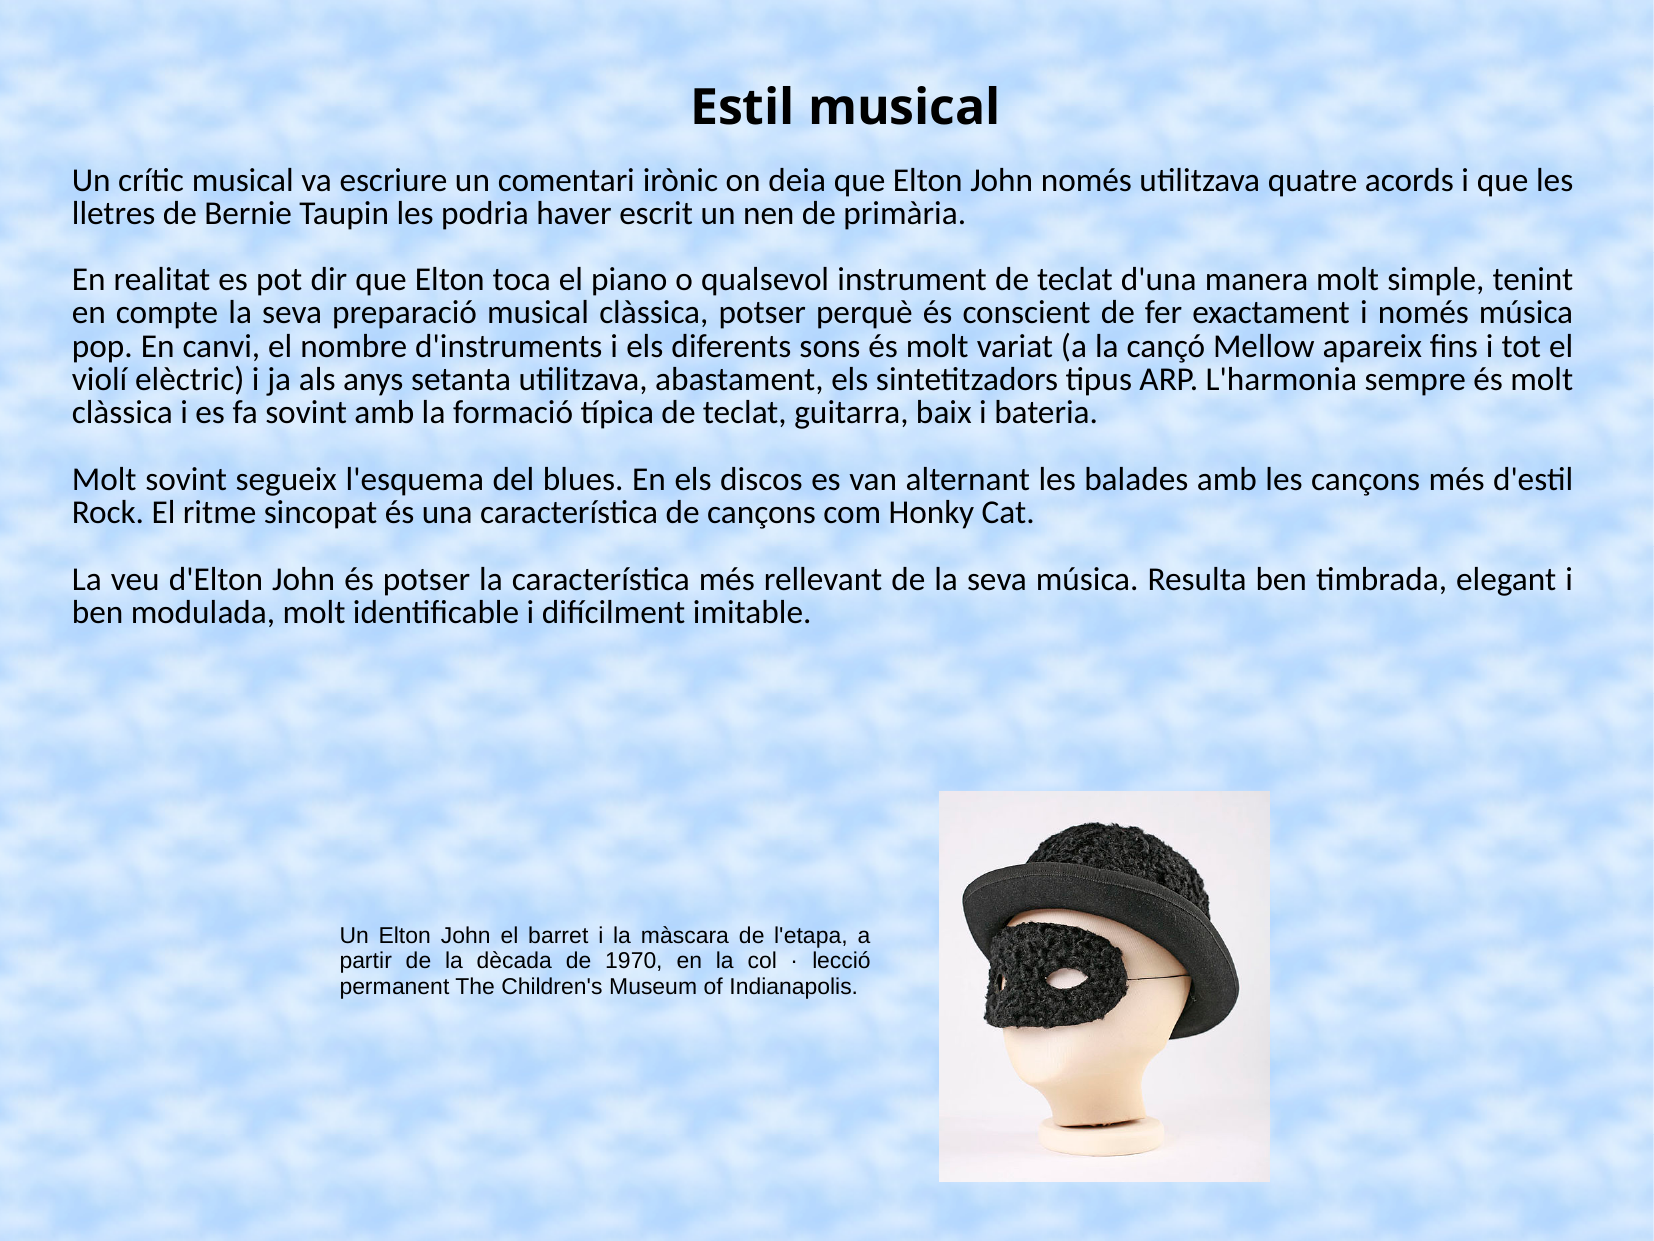

Estil musical
Un crític musical va escriure un comentari irònic on deia que Elton John només utilitzava quatre acords i que les lletres de Bernie Taupin les podria haver escrit un nen de primària.
En realitat es pot dir que Elton toca el piano o qualsevol instrument de teclat d'una manera molt simple, tenint en compte la seva preparació musical clàssica, potser perquè és conscient de fer exactament i només música pop. En canvi, el nombre d'instruments i els diferents sons és molt variat (a la cançó Mellow apareix fins i tot el violí elèctric) i ja als anys setanta utilitzava, abastament, els sintetitzadors tipus ARP. L'harmonia sempre és molt clàssica i es fa sovint amb la formació típica de teclat, guitarra, baix i bateria.
Molt sovint segueix l'esquema del blues. En els discos es van alternant les balades amb les cançons més d'estil Rock. El ritme sincopat és una característica de cançons com Honky Cat.
La veu d'Elton John és potser la característica més rellevant de la seva música. Resulta ben timbrada, elegant i ben modulada, molt identificable i difícilment imitable.
Un Elton John el barret i la màscara de l'etapa, a partir de la dècada de 1970, en la col · lecció permanent The Children's Museum of Indianapolis.